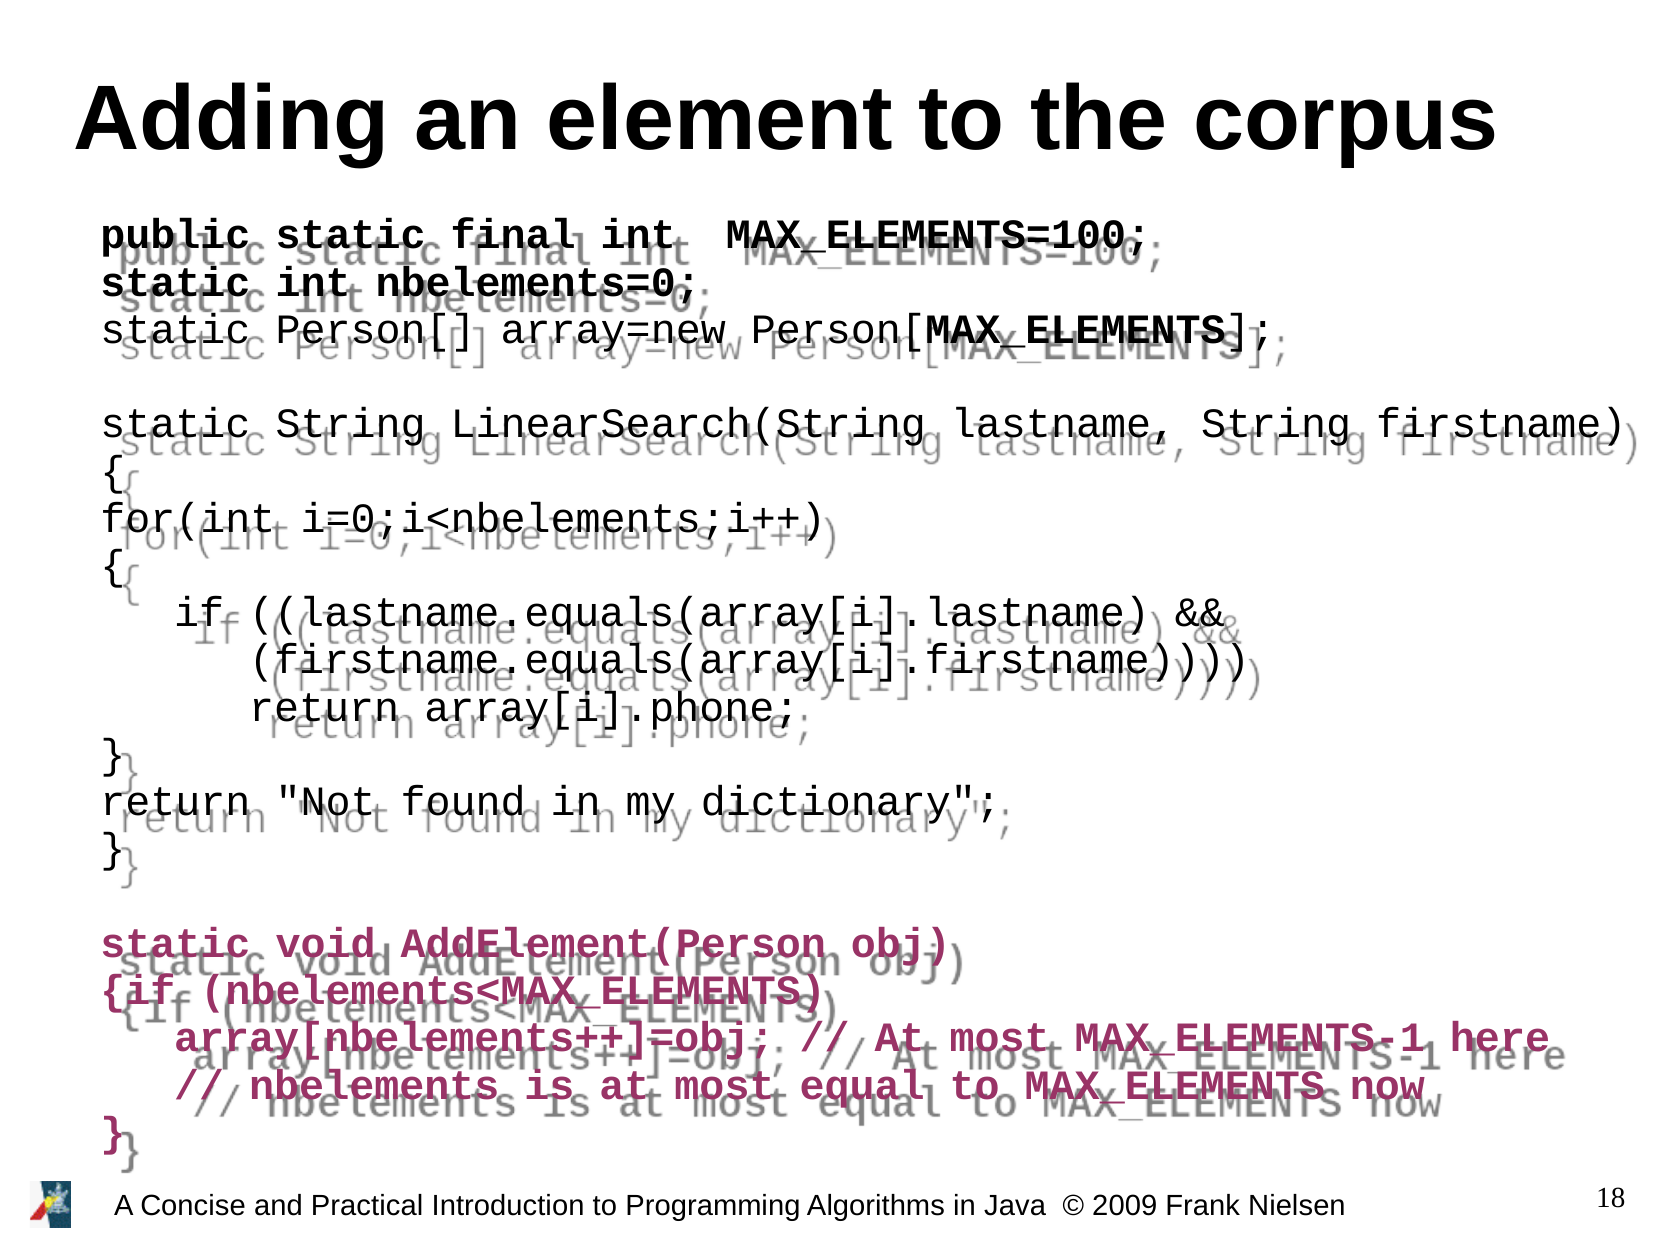

Adding an element to the corpus
	public static final int MAX_ELEMENTS=100;
	static int nbelements=0;
	static Person[] array=new Person[MAX_ELEMENTS];
	static String LinearSearch(String lastname, String firstname)
	{
	for(int i=0;i<nbelements;i++)
	{
		if ((lastname.equals(array[i].lastname) &&
		 (firstname.equals(array[i].firstname))))
		 return array[i].phone;
	}
	return "Not found in my dictionary";
	}
	static void AddElement(Person obj)
	{if (nbelements<MAX_ELEMENTS)
		array[nbelements++]=obj; // At most MAX_ELEMENTS-1 here
		// nbelements is at most equal to MAX_ELEMENTS now
	}